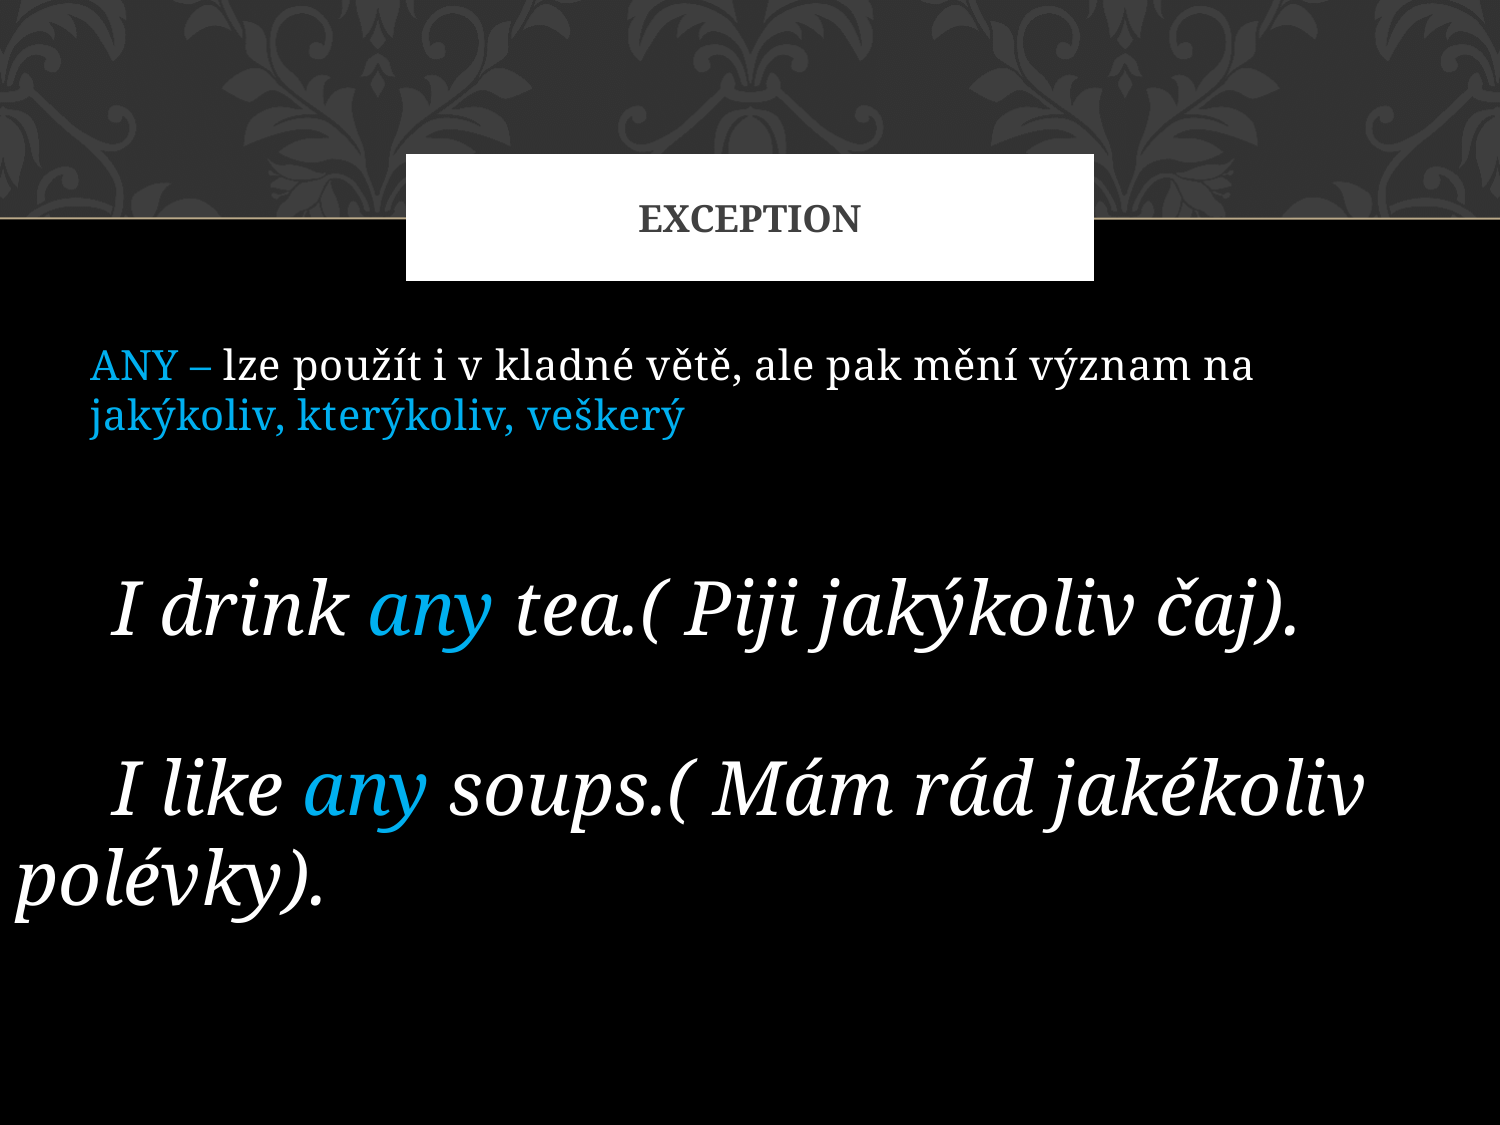

Exception
# ANY – lze použít i v kladné větě, ale pak mění význam na jakýkoliv, kterýkoliv, veškerý
 I drink any tea.( Piji jakýkoliv čaj).
 I like any soups.( Mám rád jakékoliv polévky).